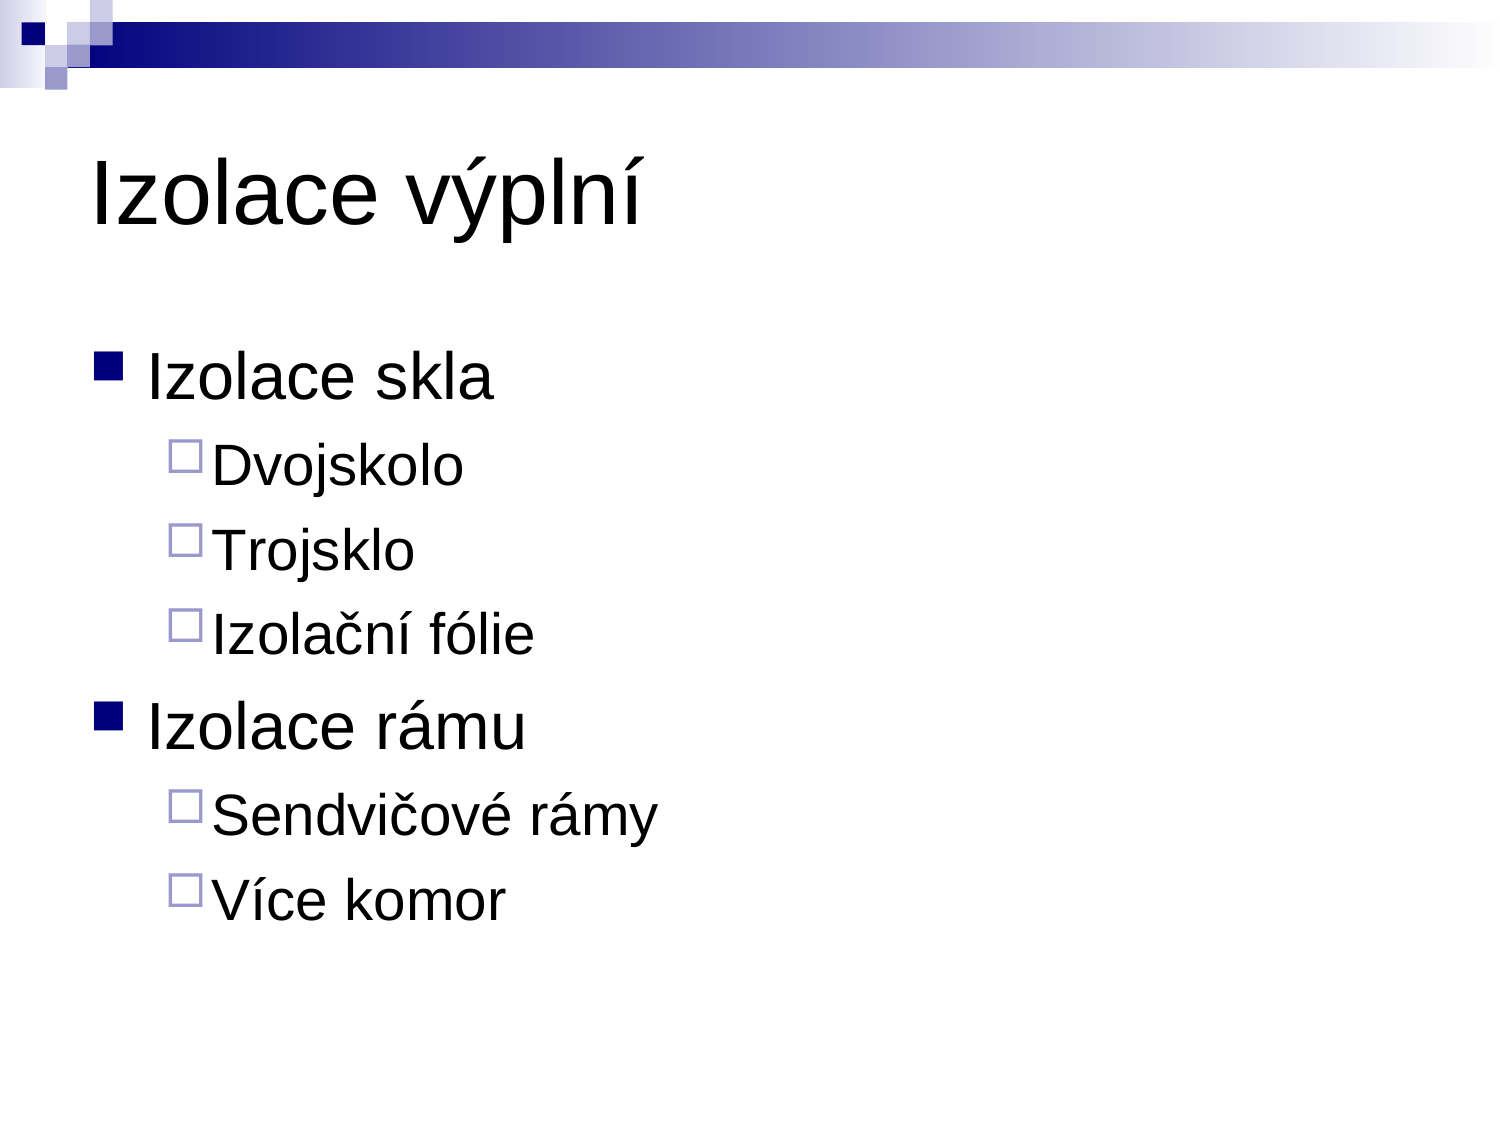

# Izolace výplní
Izolace skla
Dvojskolo
Trojsklo
Izolační fólie
Izolace rámu
Sendvičové rámy
Více komor